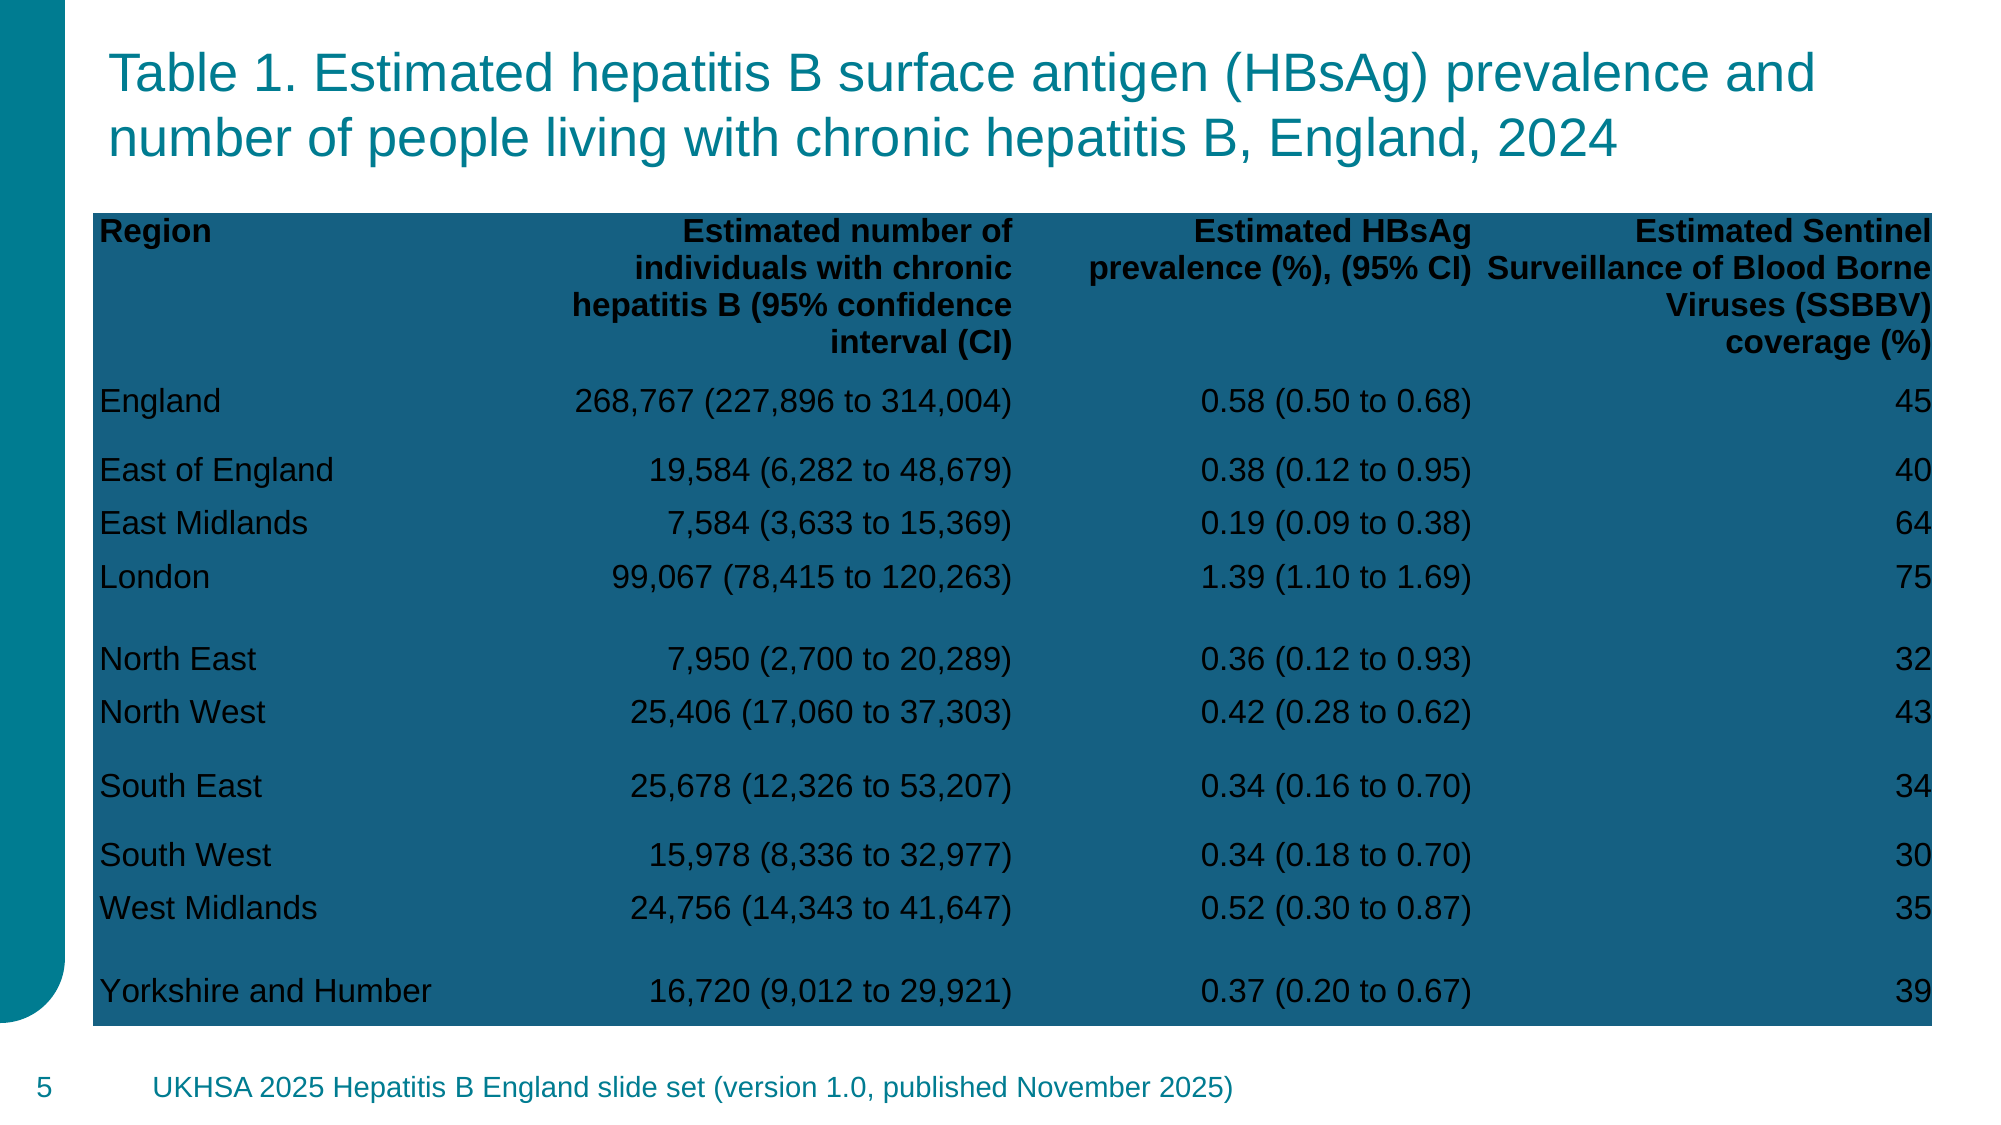

# Table 1. Estimated hepatitis B surface antigen (HBsAg) prevalence and number of people living with chronic hepatitis B, England, 2024
| Region | Estimated number of individuals with chronic hepatitis B (95% confidence interval (CI) | Estimated HBsAg prevalence (%), (95% CI) | Estimated Sentinel Surveillance of Blood Borne Viruses (SSBBV) coverage (%) |
| --- | --- | --- | --- |
| England | 268,767 (227,896 to 314,004) | 0.58 (0.50 to 0.68) | 45 |
| East of England | 19,584 (6,282 to 48,679) | 0.38 (0.12 to 0.95) | 40 |
| East Midlands | 7,584 (3,633 to 15,369) | 0.19 (0.09 to 0.38) | 64 |
| London | 99,067 (78,415 to 120,263) | 1.39 (1.10 to 1.69) | 75 |
| North East | 7,950 (2,700 to 20,289) | 0.36 (0.12 to 0.93) | 32 |
| North West | 25,406 (17,060 to 37,303) | 0.42 (0.28 to 0.62) | 43 |
| South East | 25,678 (12,326 to 53,207) | 0.34 (0.16 to 0.70) | 34 |
| South West | 15,978 (8,336 to 32,977) | 0.34 (0.18 to 0.70) | 30 |
| West Midlands | 24,756 (14,343 to 41,647) | 0.52 (0.30 to 0.87) | 35 |
| Yorkshire and Humber | 16,720 (9,012 to 29,921) | 0.37 (0.20 to 0.67) | 39 |
4
UKHSA 2025 Hepatitis B England slide set (version 1.0, published November 2025)